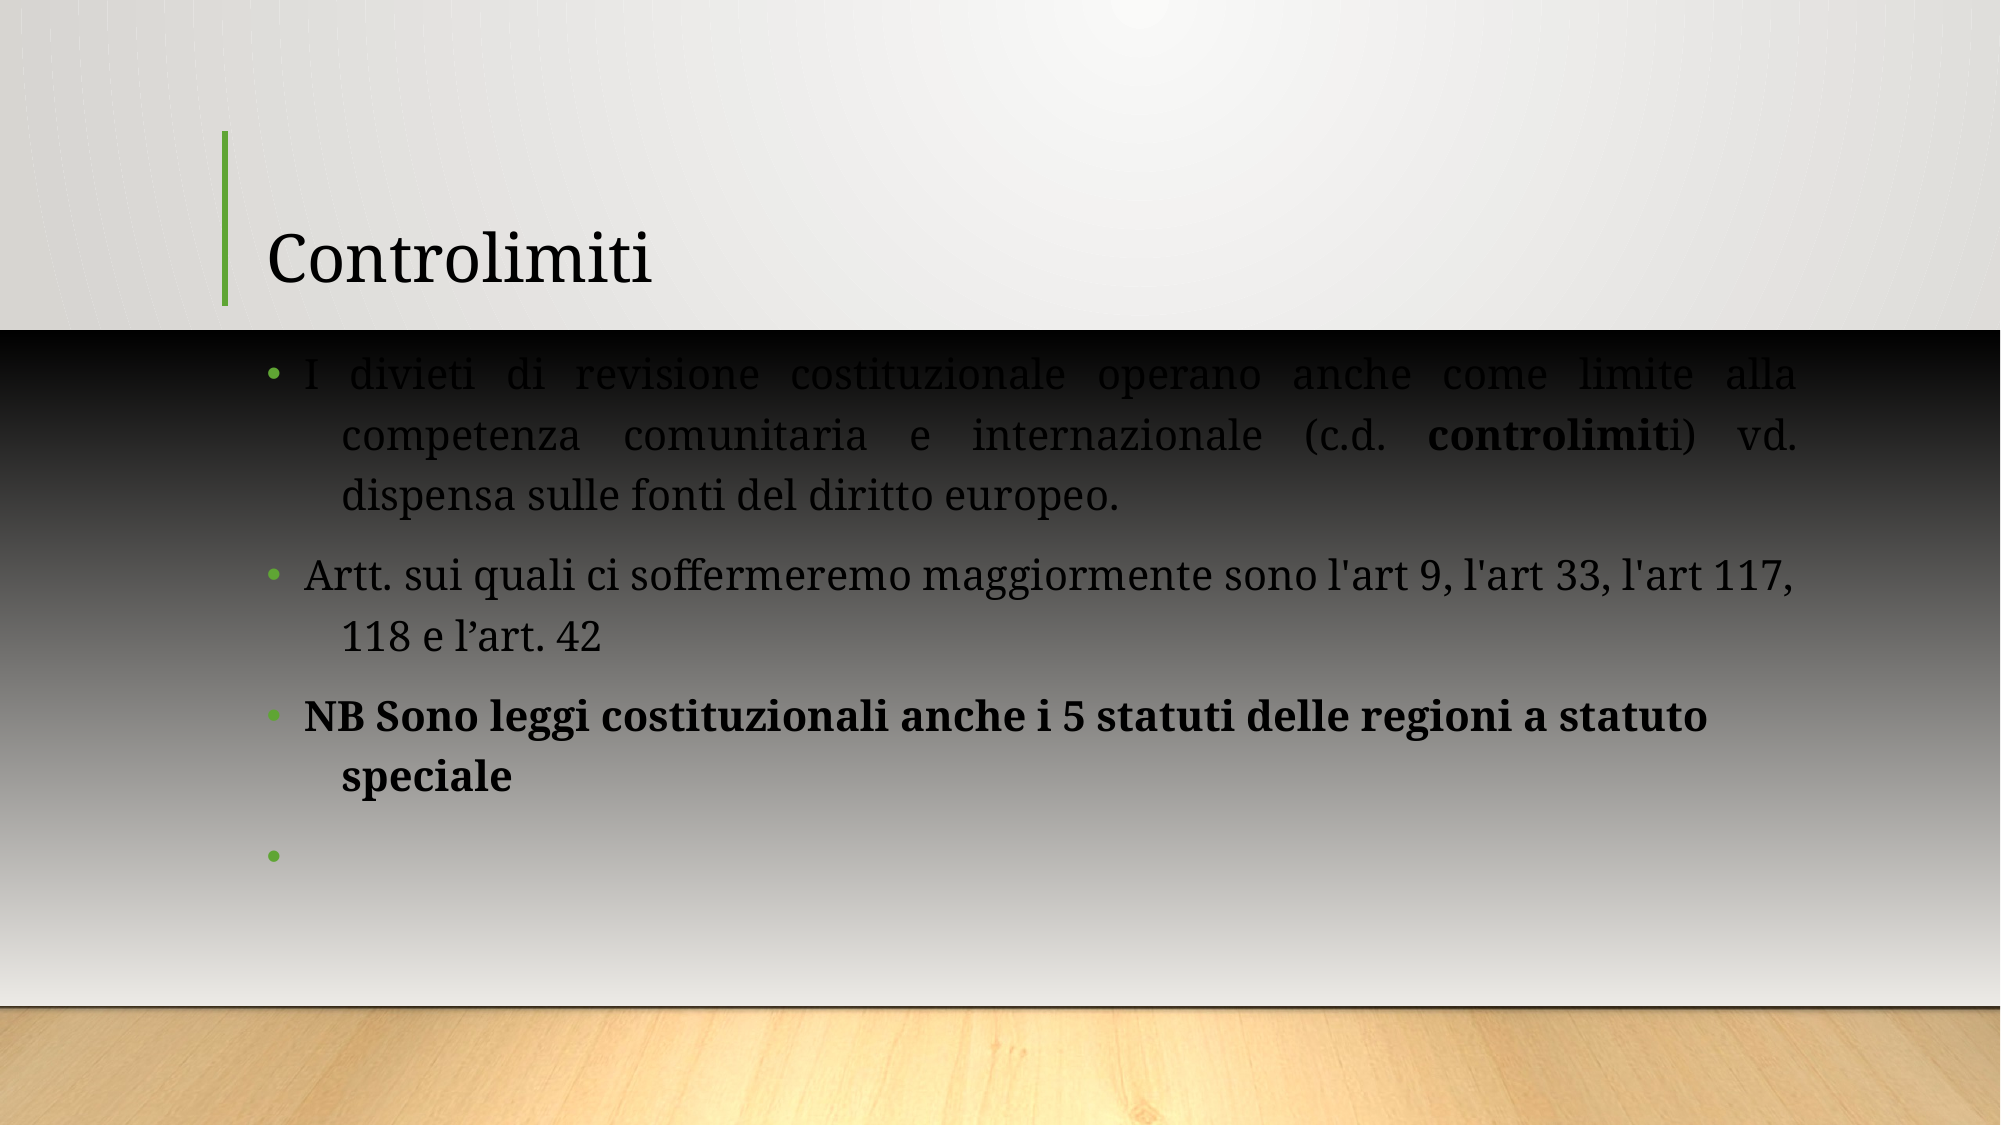

# Controlimiti
I divieti di revisione costituzionale operano anche come limite alla competenza comunitaria e internazionale (c.d. controlimiti) vd. dispensa sulle fonti del diritto europeo.
Artt. sui quali ci soffermeremo maggiormente sono l'art 9, l'art 33, l'art 117, 118 e l’art. 42
NB Sono leggi costituzionali anche i 5 statuti delle regioni a statuto speciale